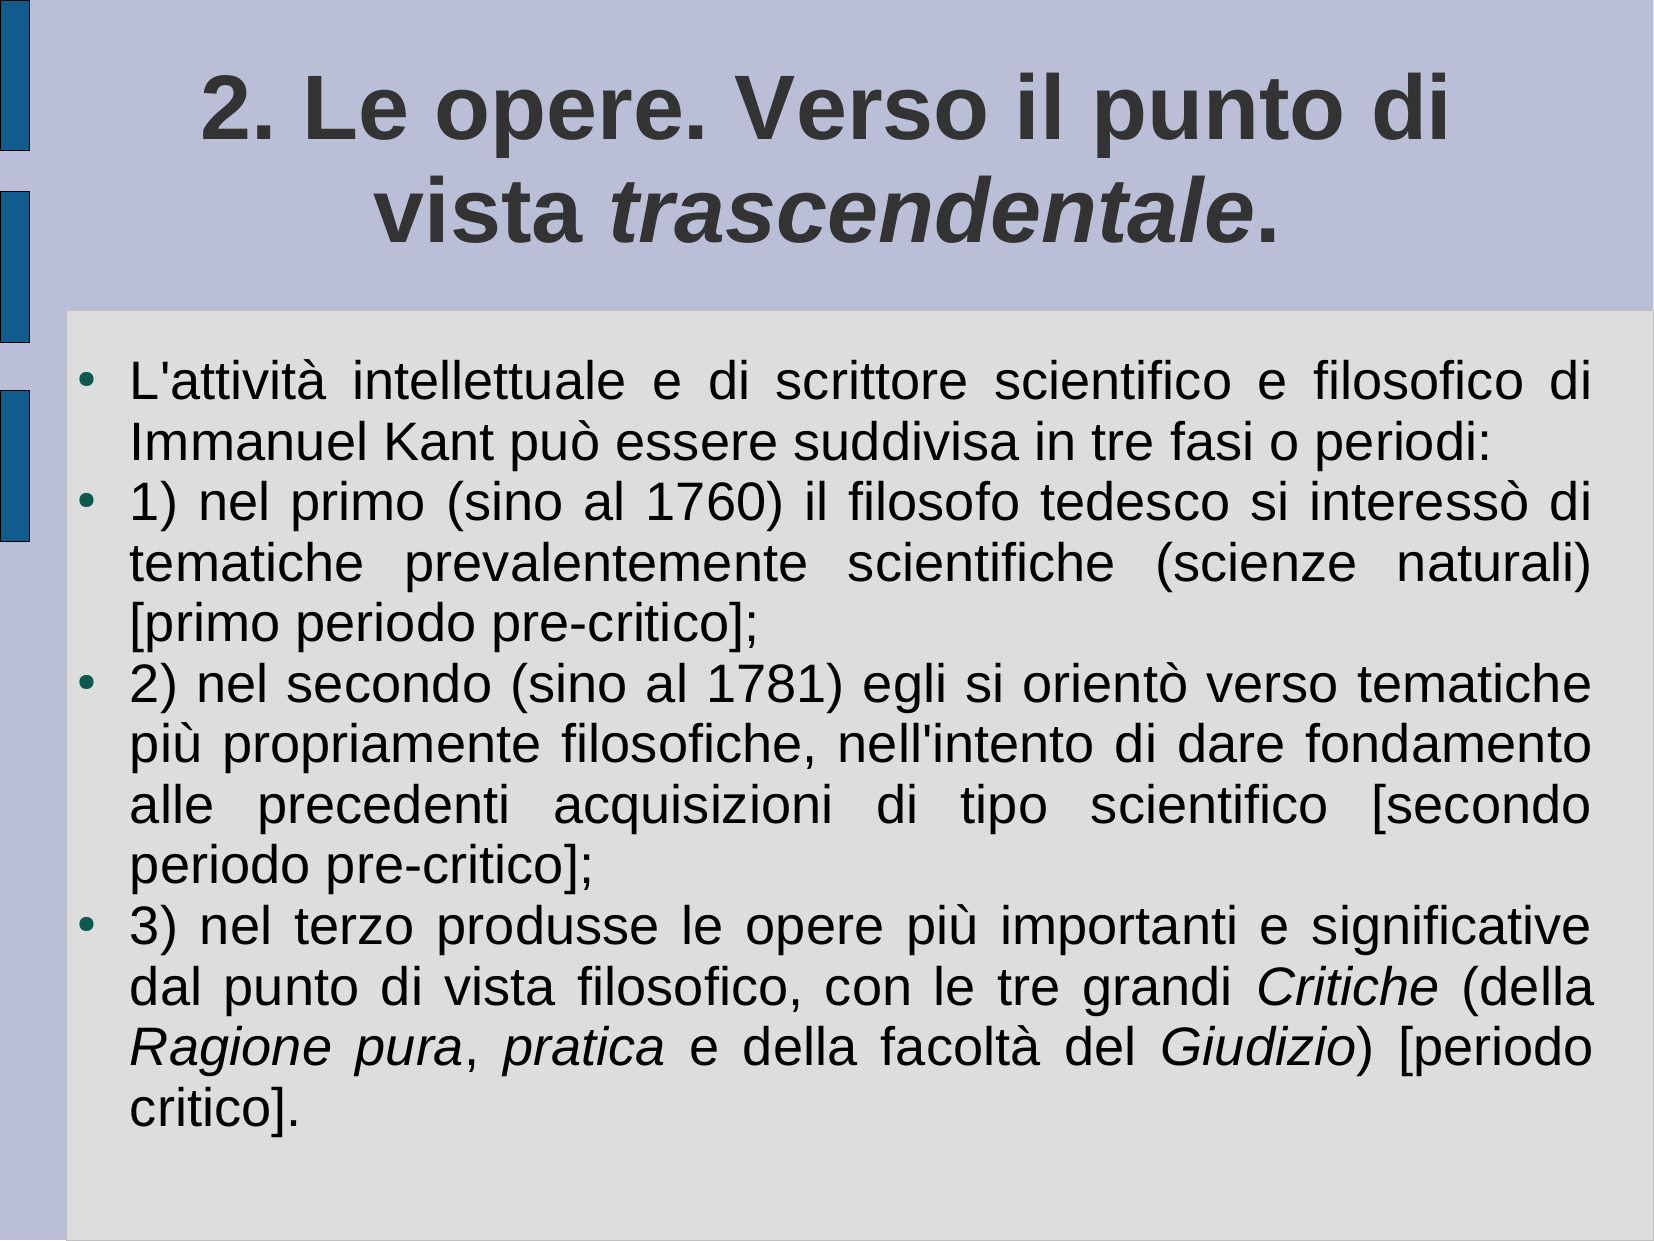

# 2. Le opere. Verso il punto di vista trascendentale.
L'attività intellettuale e di scrittore scientifico e filosofico di Immanuel Kant può essere suddivisa in tre fasi o periodi:
1) nel primo (sino al 1760) il filosofo tedesco si interessò di tematiche prevalentemente scientifiche (scienze naturali) [primo periodo pre-critico];
2) nel secondo (sino al 1781) egli si orientò verso tematiche più propriamente filosofiche, nell'intento di dare fondamento alle precedenti acquisizioni di tipo scientifico [secondo periodo pre-critico];
3) nel terzo produsse le opere più importanti e significative dal punto di vista filosofico, con le tre grandi Critiche (della Ragione pura, pratica e della facoltà del Giudizio) [periodo critico].